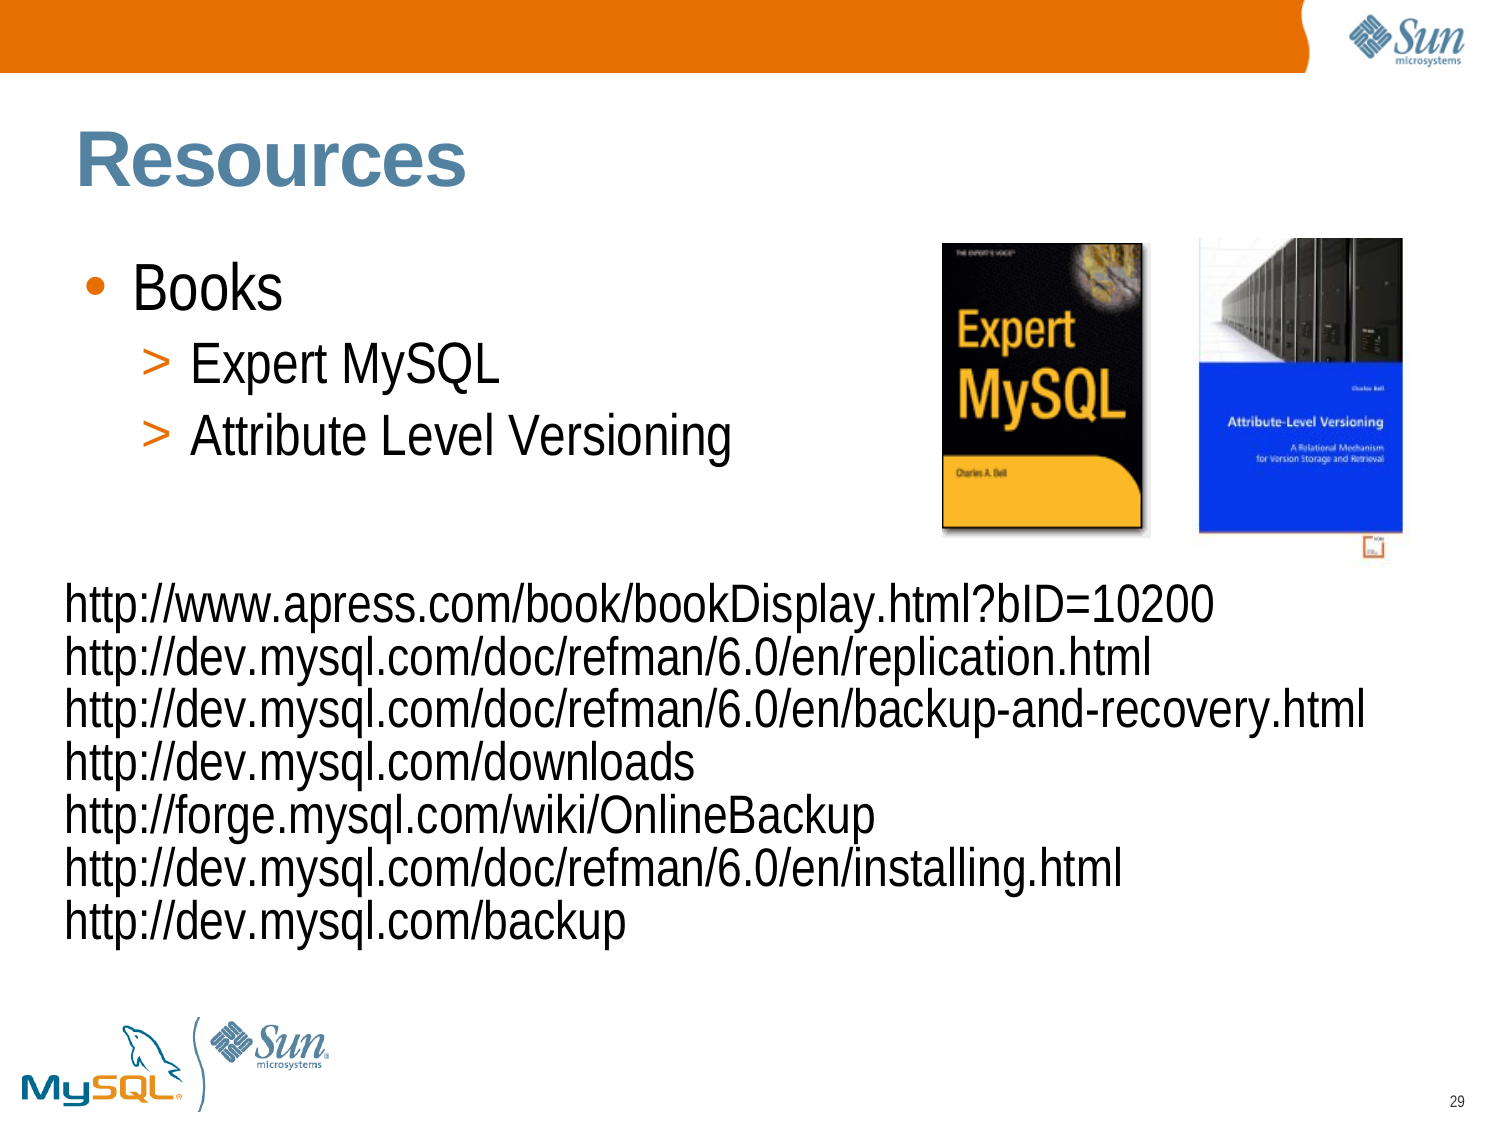

# Resources
Books
Expert MySQL
Attribute Level Versioning
http://www.apress.com/book/bookDisplay.html?bID=10200
http://dev.mysql.com/doc/refman/6.0/en/replication.html
http://dev.mysql.com/doc/refman/6.0/en/backup-and-recovery.html
http://dev.mysql.com/downloads
http://forge.mysql.com/wiki/OnlineBackup
http://dev.mysql.com/doc/refman/6.0/en/installing.html
http://dev.mysql.com/backup